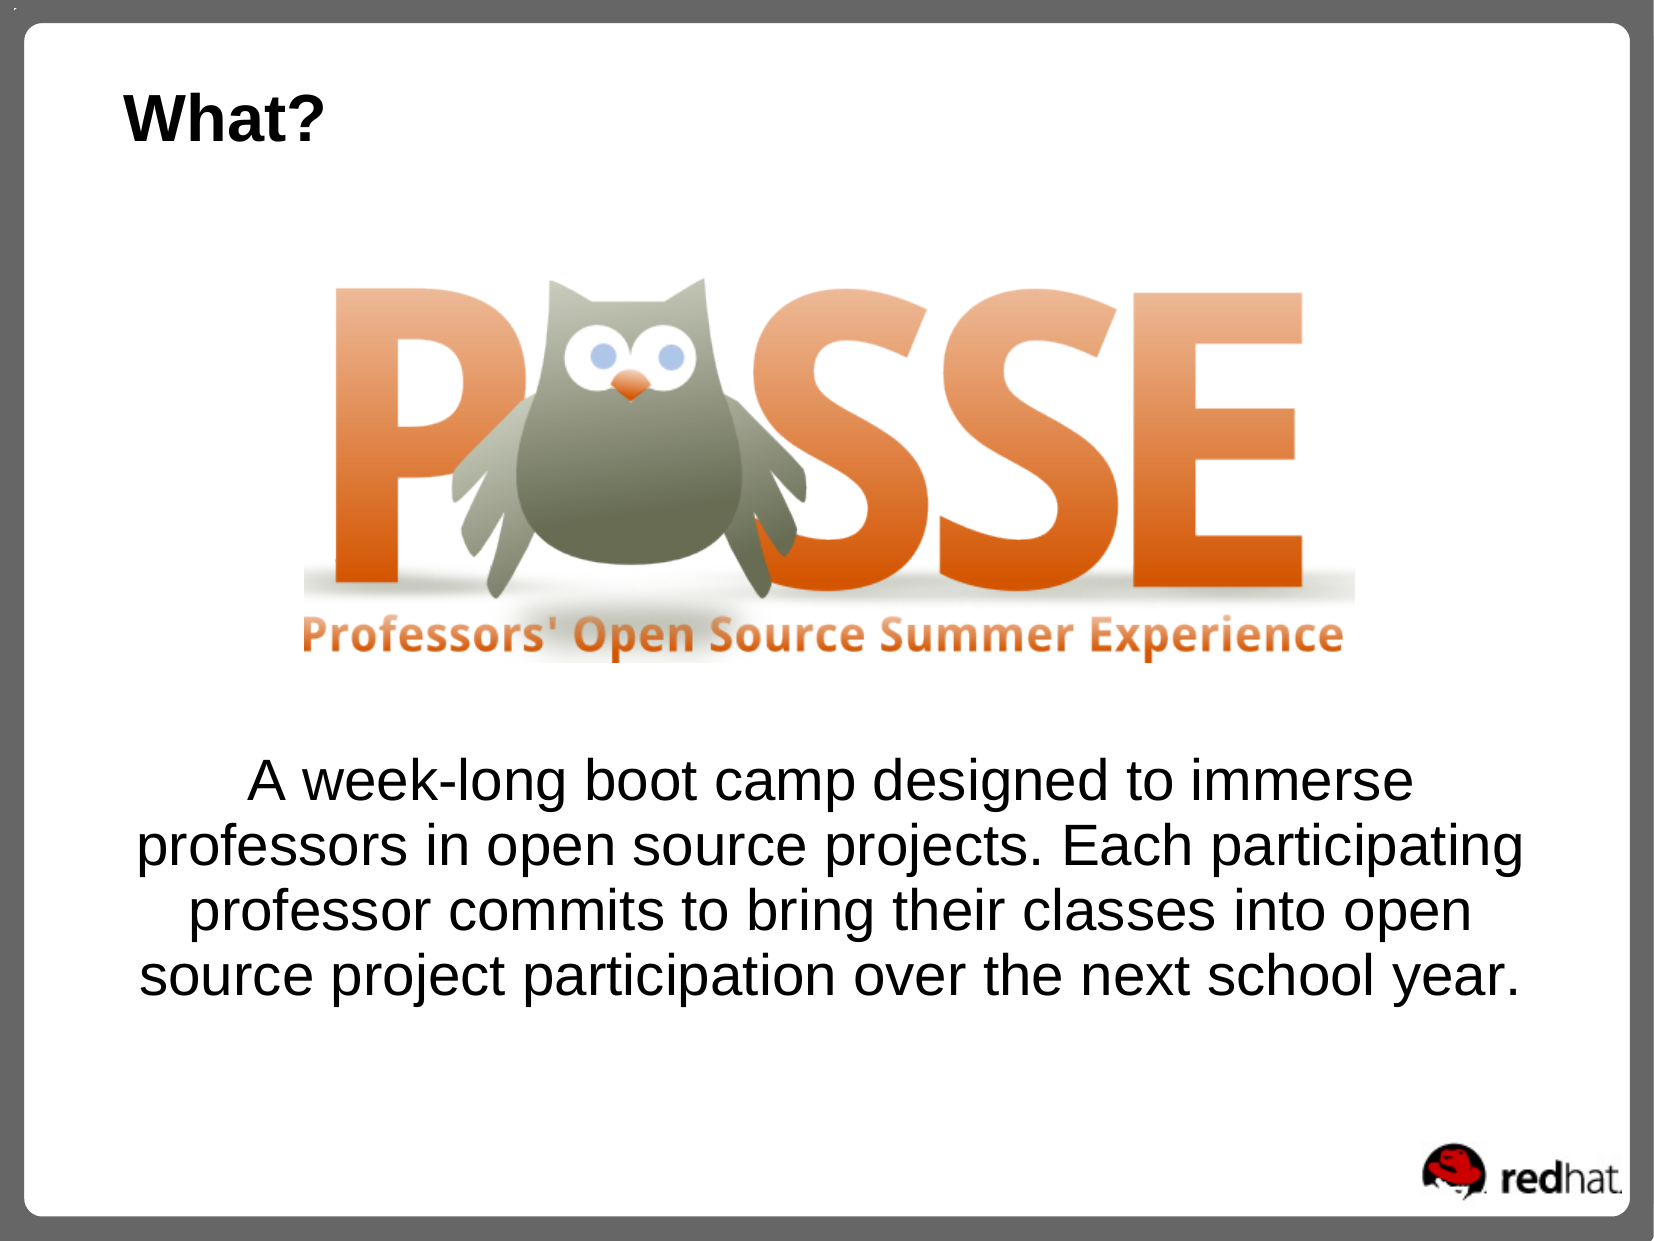

# What?
A week-long boot camp designed to immerse professors in open source projects. Each participating professor commits to bring their classes into open source project participation over the next school year.